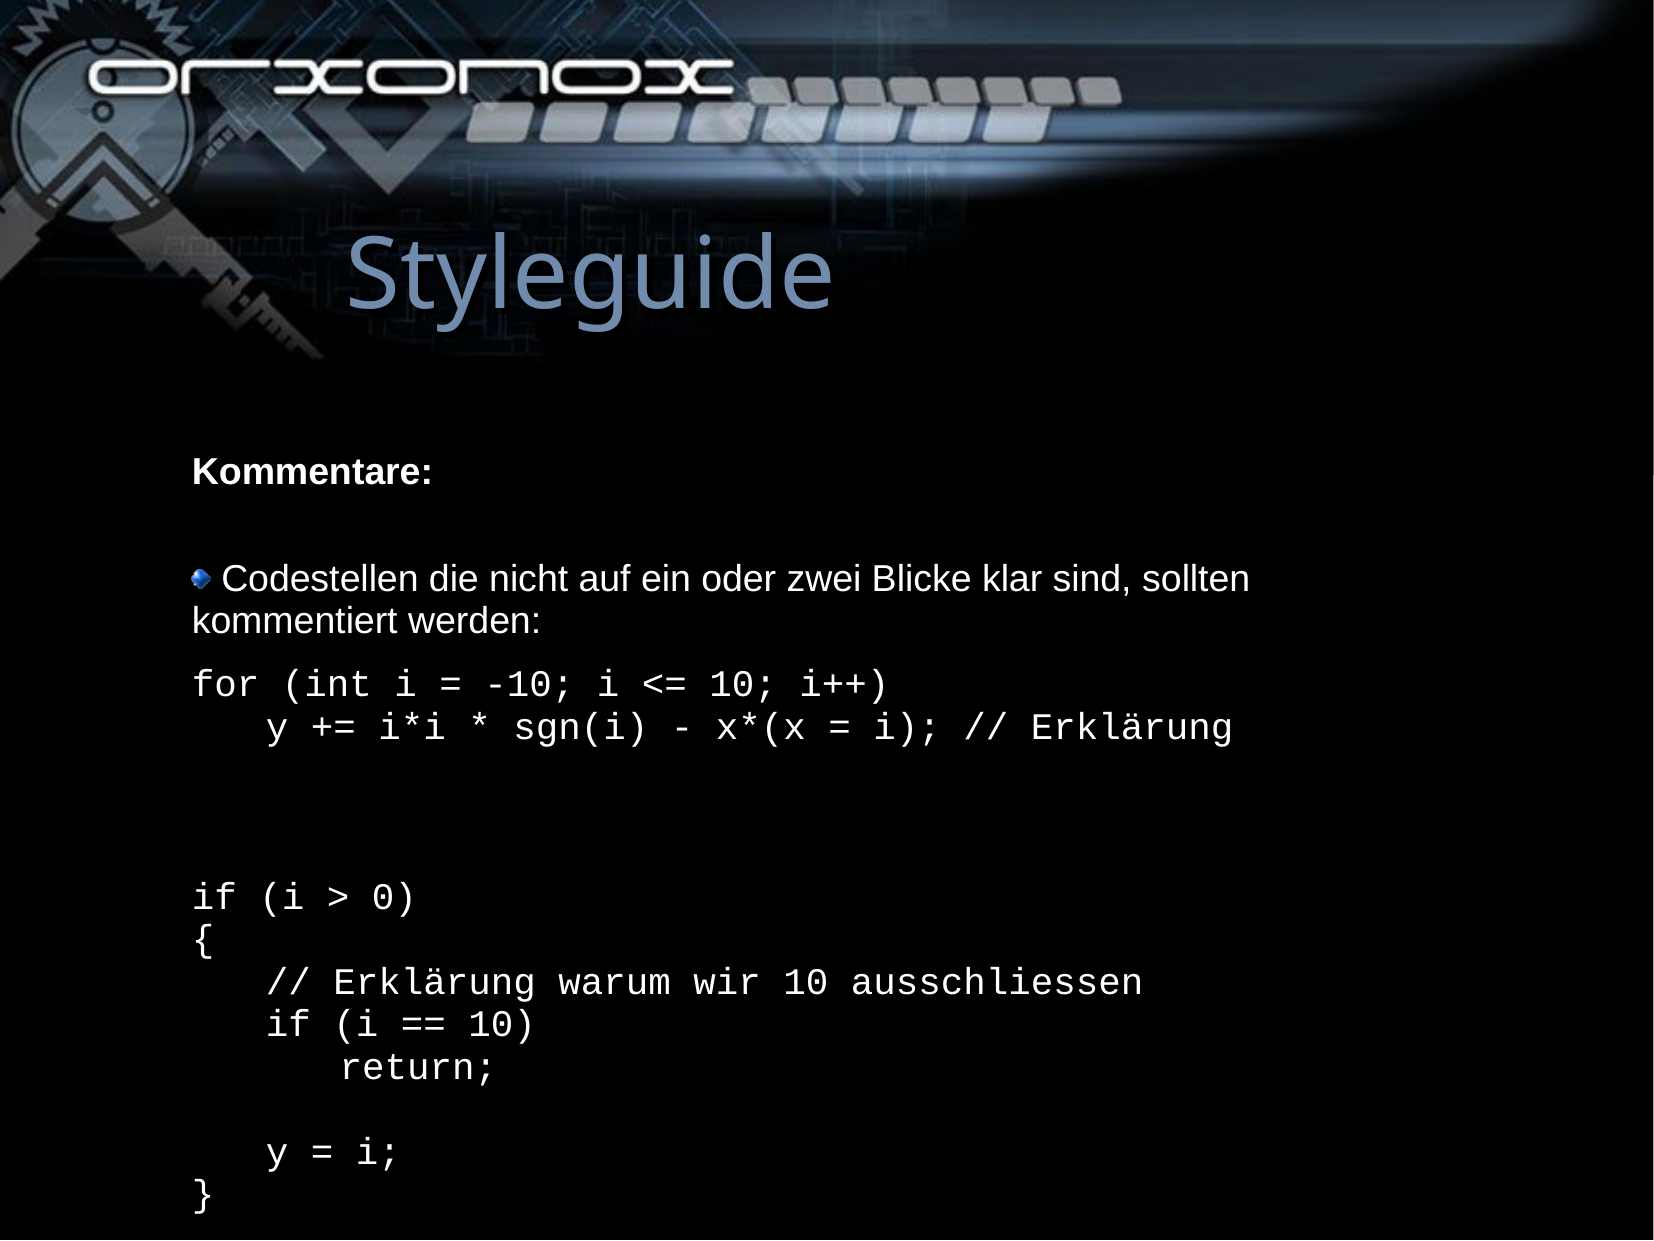

Styleguide
Kommentare:
 Codestellen die nicht auf ein oder zwei Blicke klar sind, sollten kommentiert werden:
for (int i = -10; i <= 10; i++)
	y += i*i * sgn(i) - x*(x = i); // Erklärung
if (i > 0)
{
	// Erklärung warum wir 10 ausschliessen
	if (i == 10)
		return;
	y = i;
}